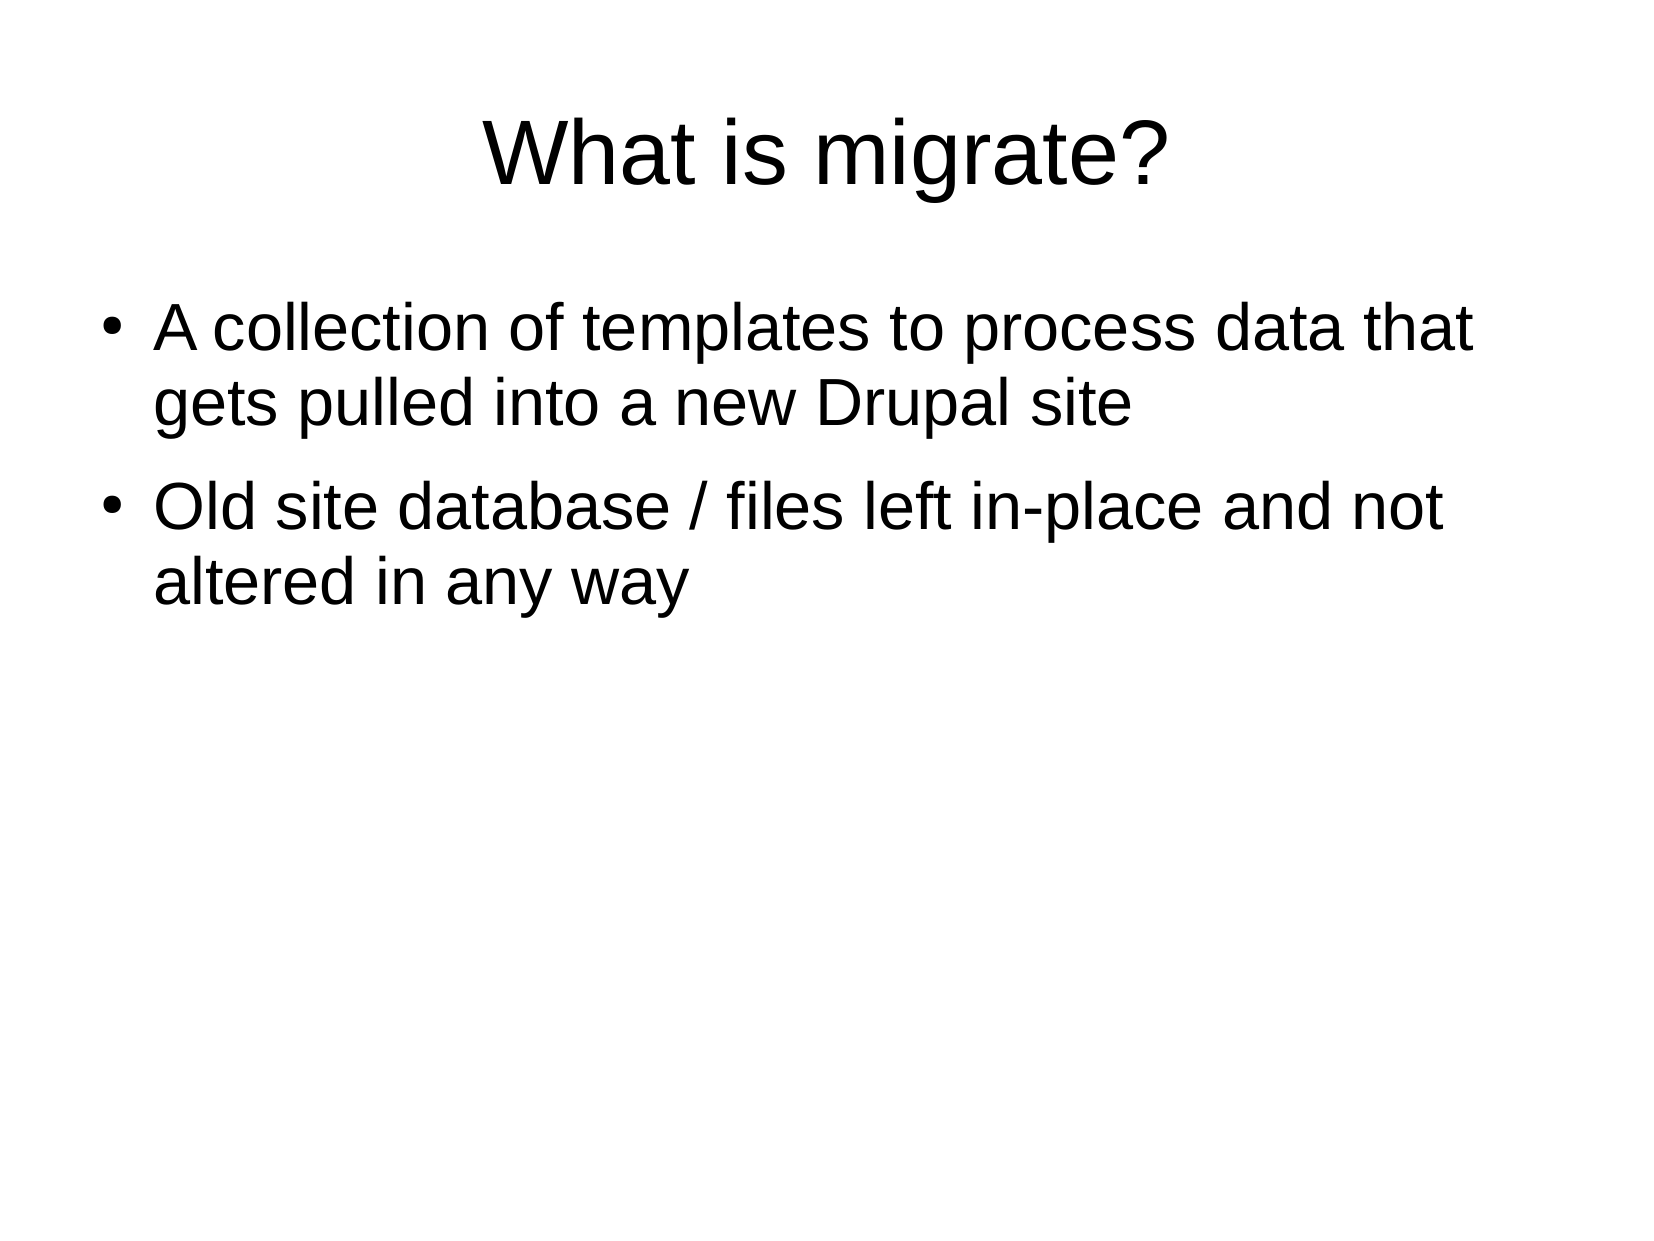

# What is migrate?
A collection of templates to process data that gets pulled into a new Drupal site
Old site database / files left in-place and not altered in any way